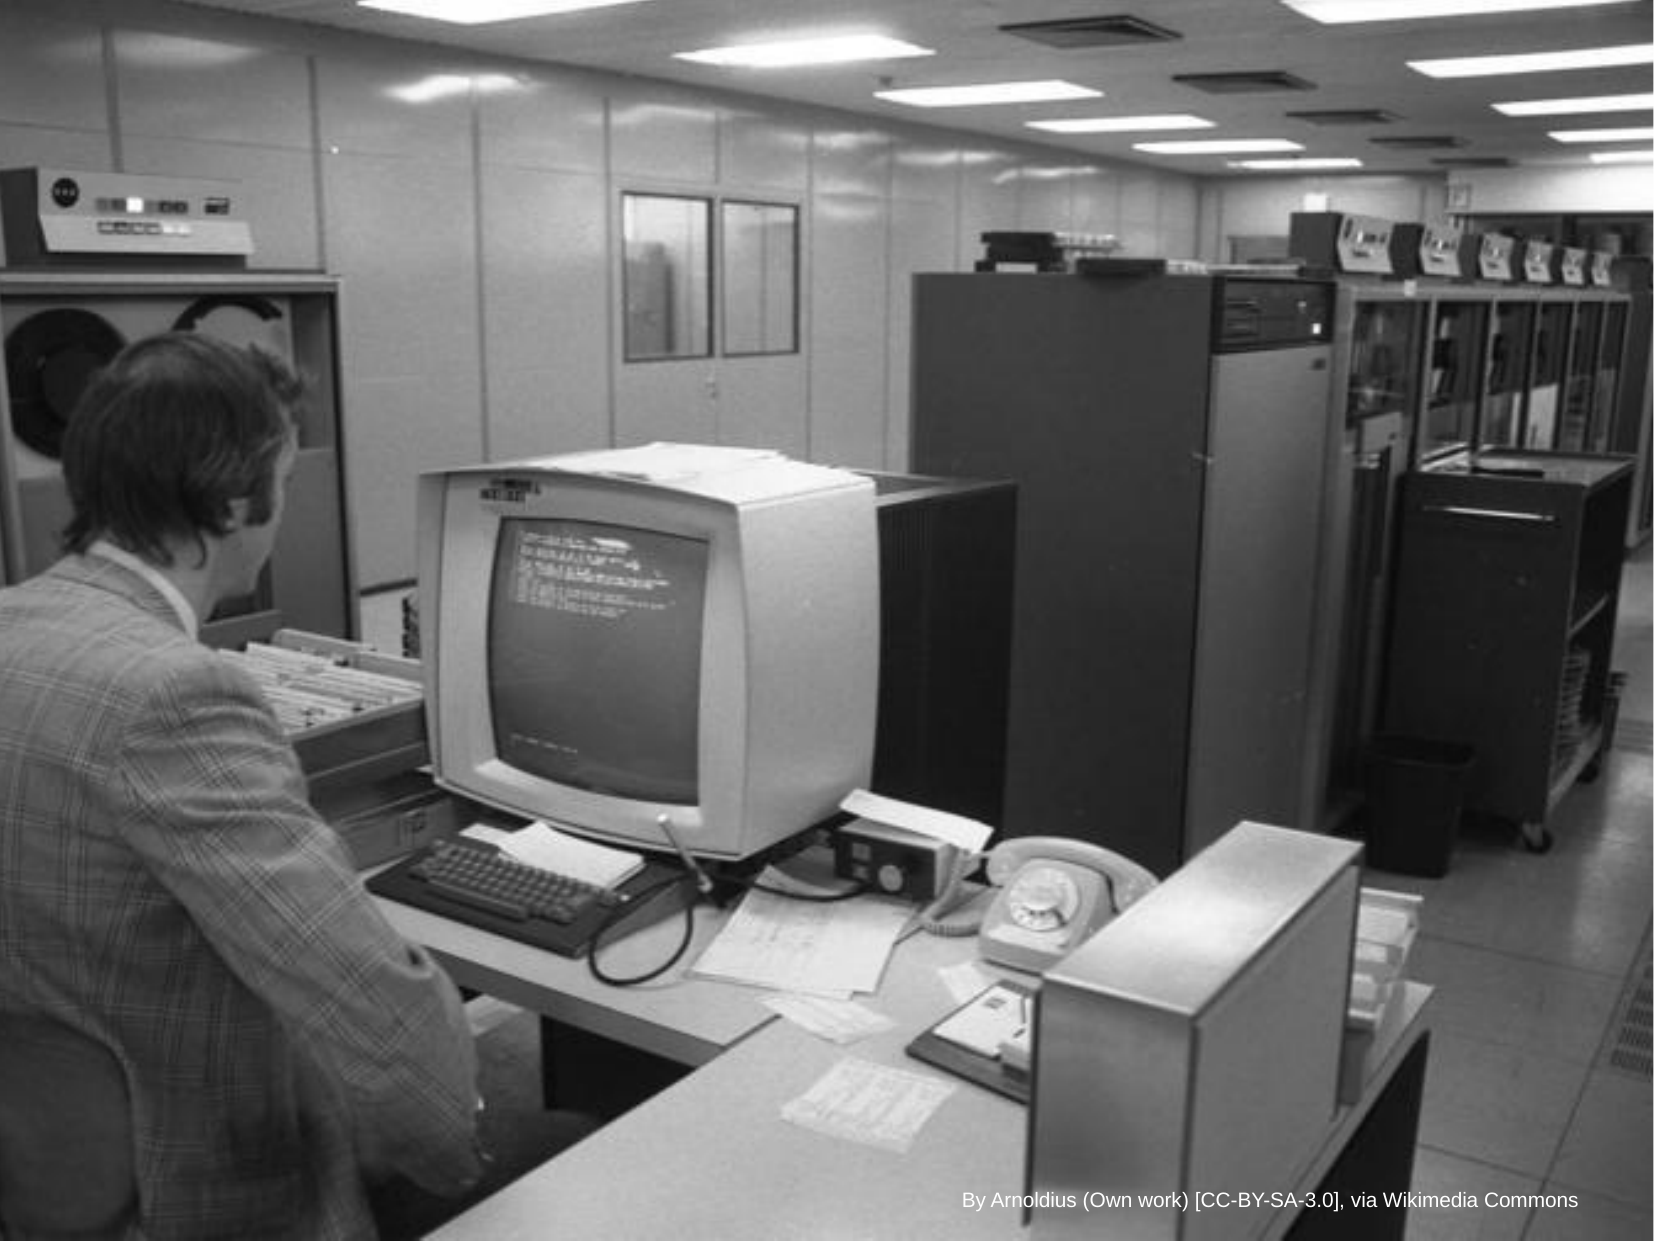

By Arnoldius (Own work) [CC-BY-SA-3.0], via Wikimedia Commons